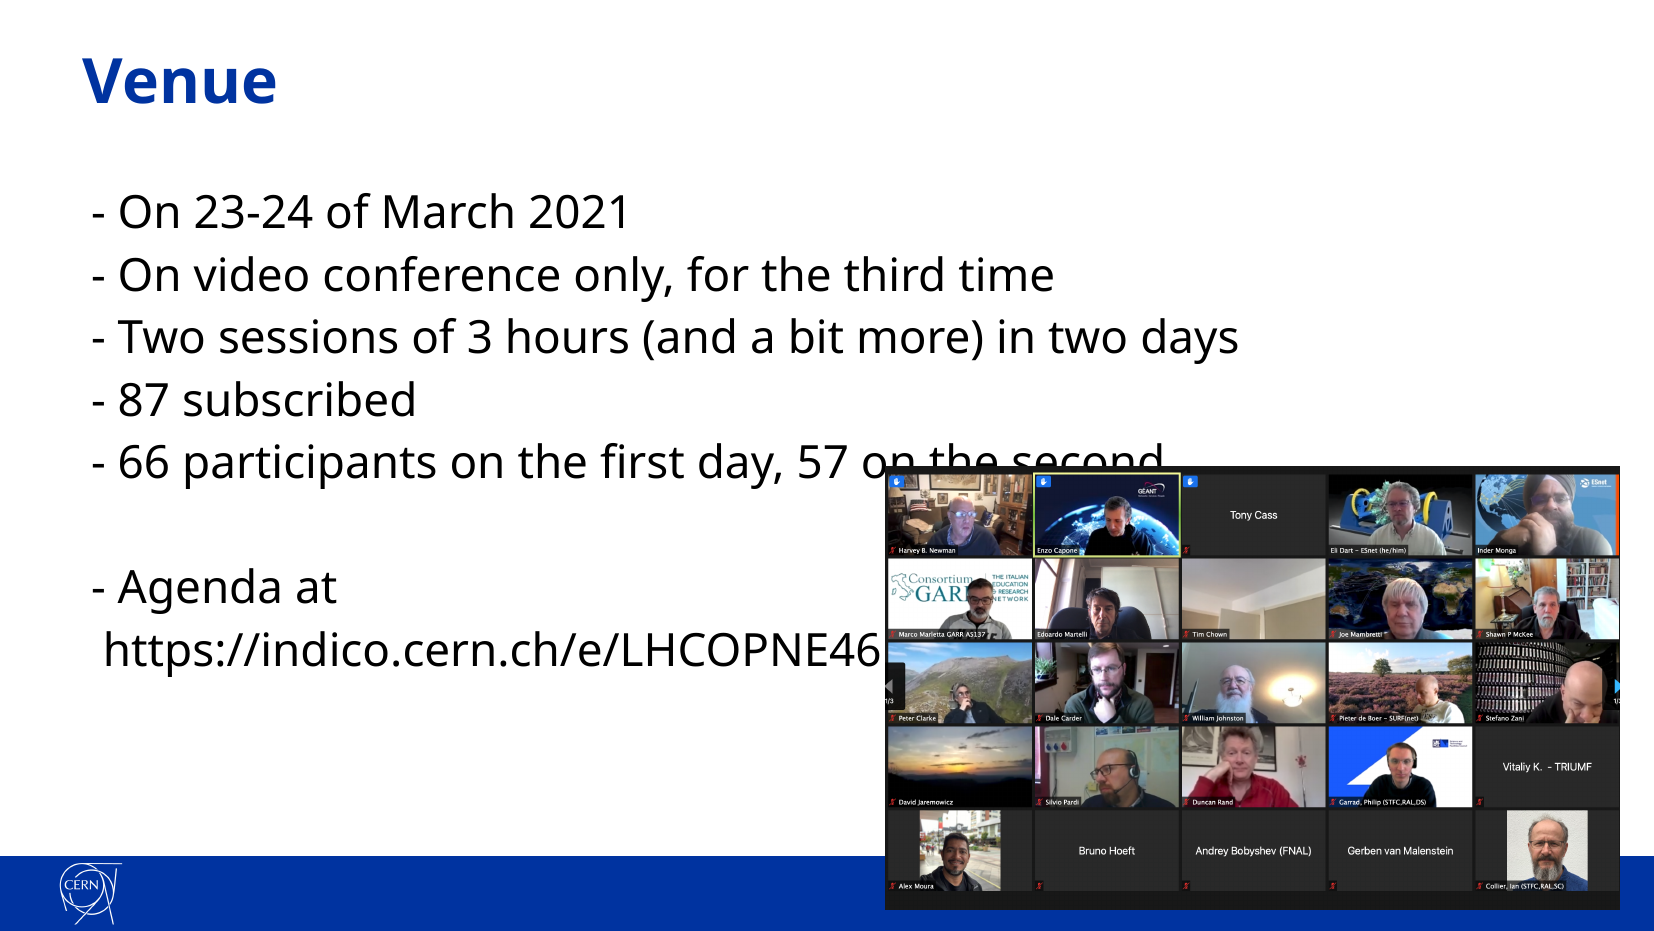

# Venue
- On 23-24 of March 2021
- On video conference only, for the third time
- Two sessions of 3 hours (and a bit more) in two days
- 87 subscribed
- 66 participants on the first day, 57 on the second
- Agenda at
 https://indico.cern.ch/e/LHCOPNE46
2